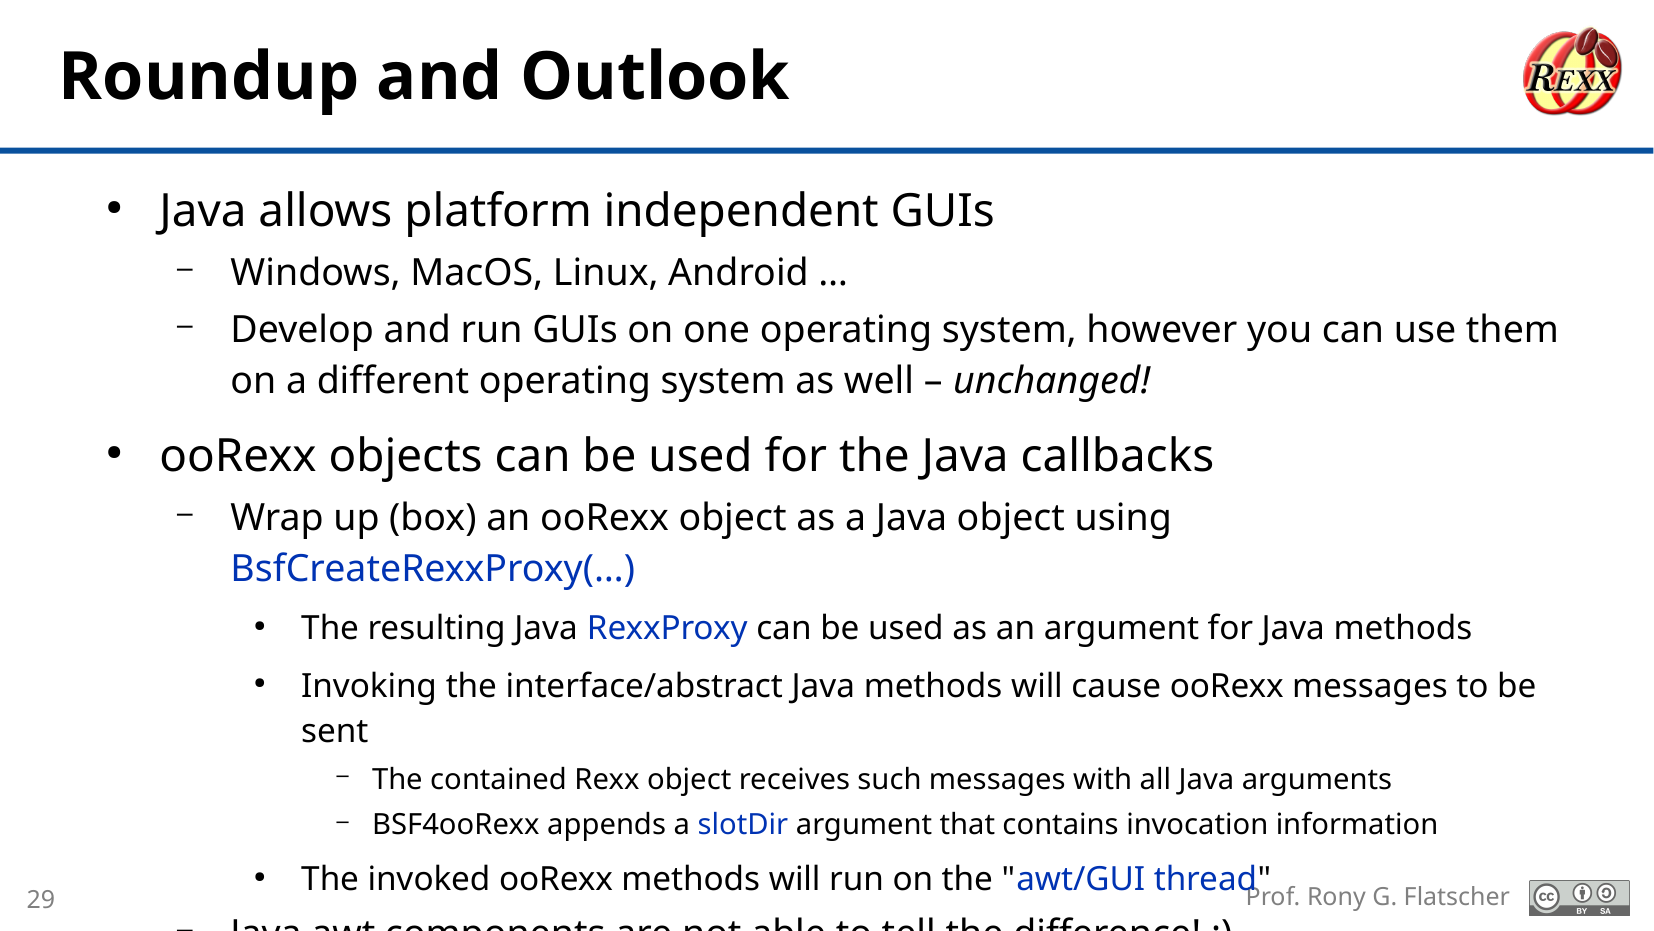

# Roundup and Outlook
Java allows platform independent GUIs
Windows, MacOS, Linux, Android …
Develop and run GUIs on one operating system, however you can use them on a different operating system as well – unchanged!
ooRexx objects can be used for the Java callbacks
Wrap up (box) an ooRexx object as a Java object using BsfCreateRexxProxy(…)
The resulting Java RexxProxy can be used as an argument for Java methods
Invoking the interface/abstract Java methods will cause ooRexx messages to be sent
The contained Rexx object receives such messages with all Java arguments
BSF4ooRexx appends a slotDir argument that contains invocation information
The invoked ooRexx methods will run on the "awt/GUI thread"
Java awt components are not able to tell the difference! :)